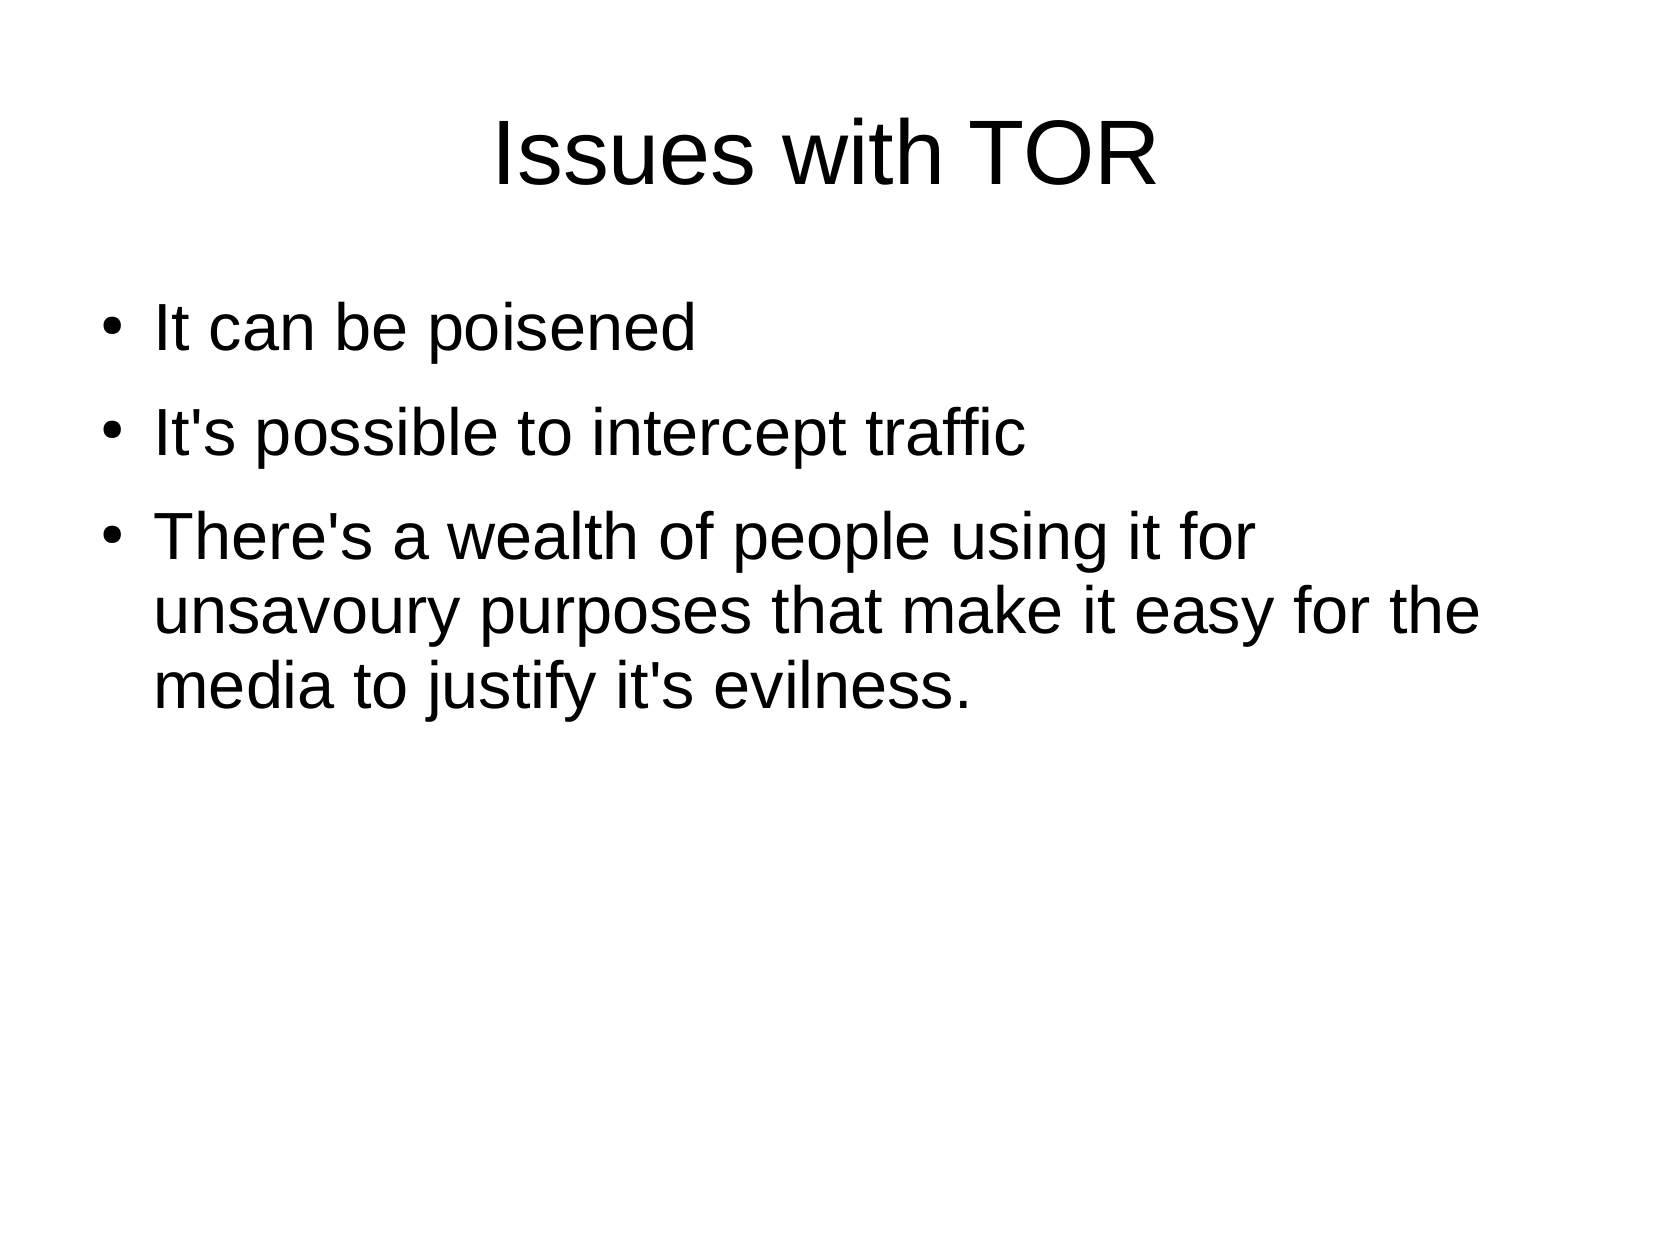

# Issues with TOR
It can be poisened
It's possible to intercept traffic
There's a wealth of people using it for unsavoury purposes that make it easy for the media to justify it's evilness.